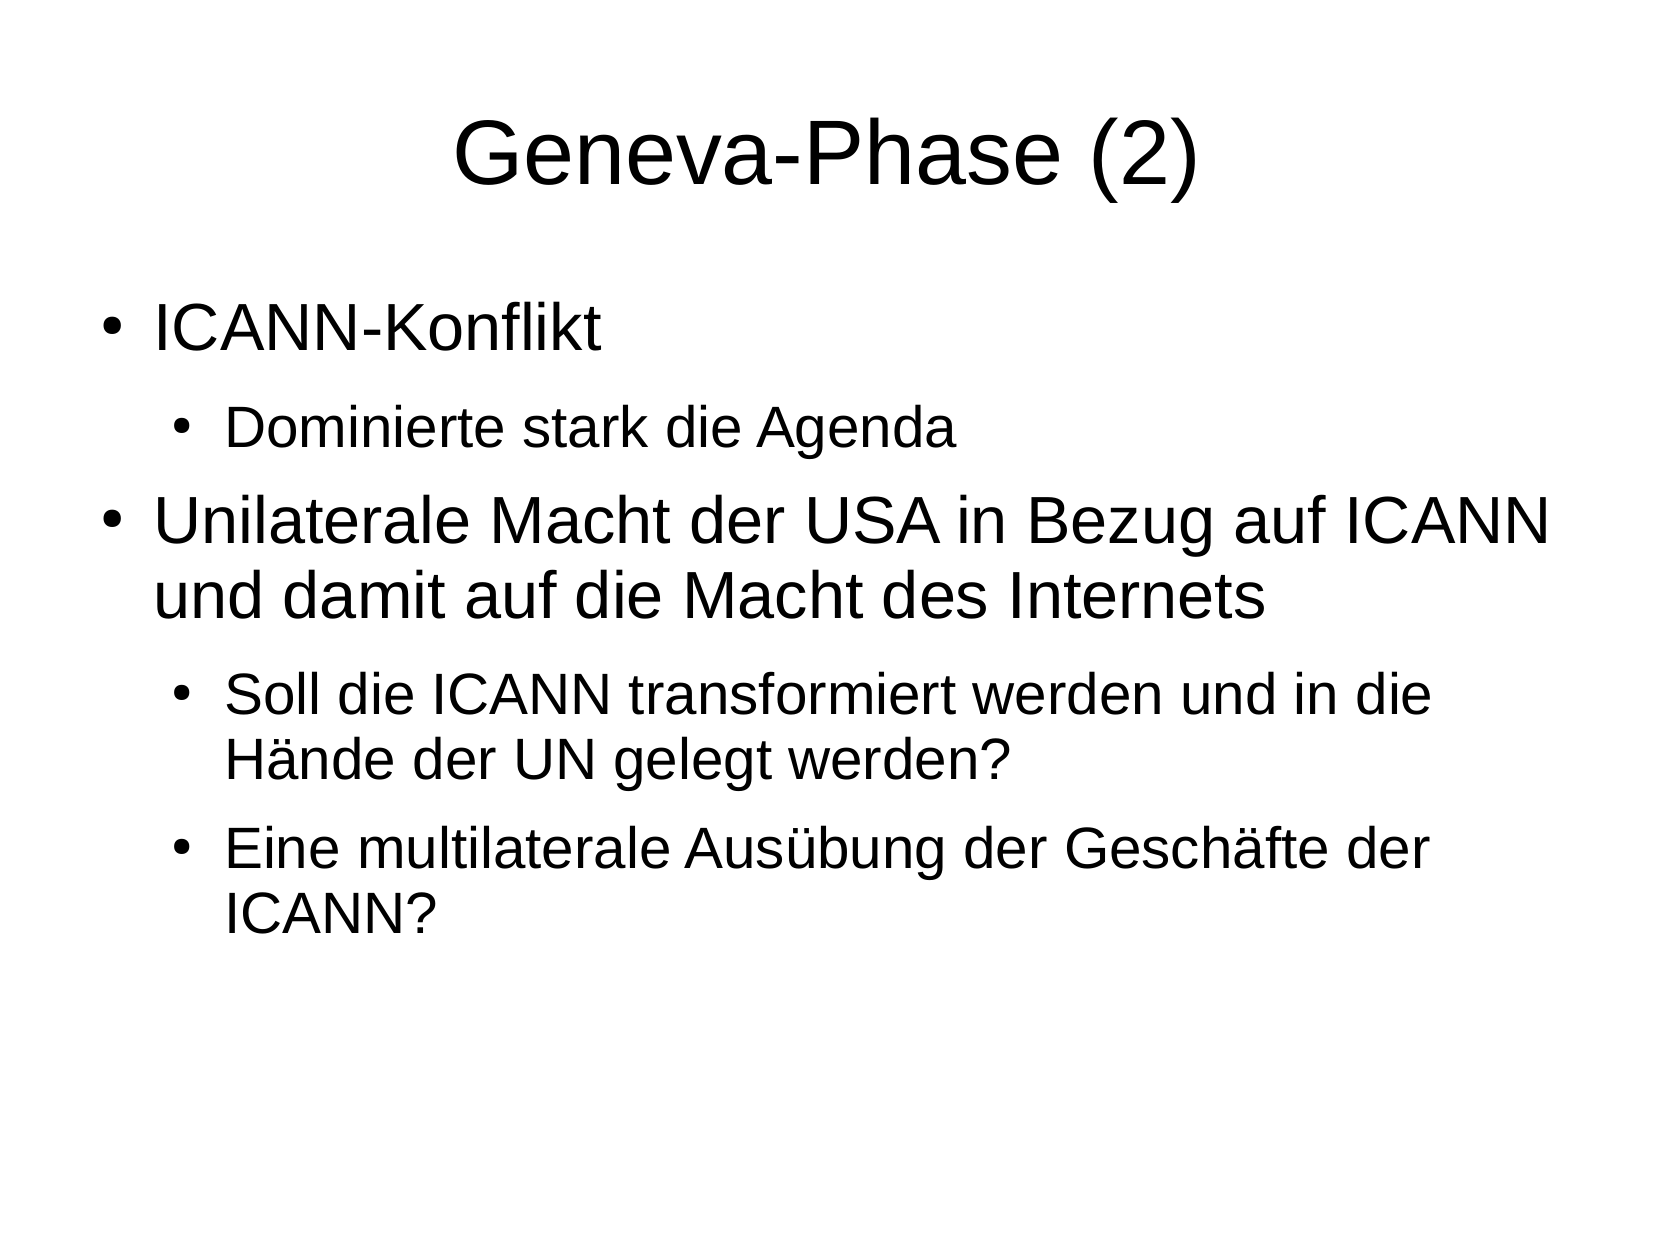

# Geneva-Phase (2)
ICANN-Konflikt
Dominierte stark die Agenda
Unilaterale Macht der USA in Bezug auf ICANN und damit auf die Macht des Internets
Soll die ICANN transformiert werden und in die Hände der UN gelegt werden?
Eine multilaterale Ausübung der Geschäfte der ICANN?